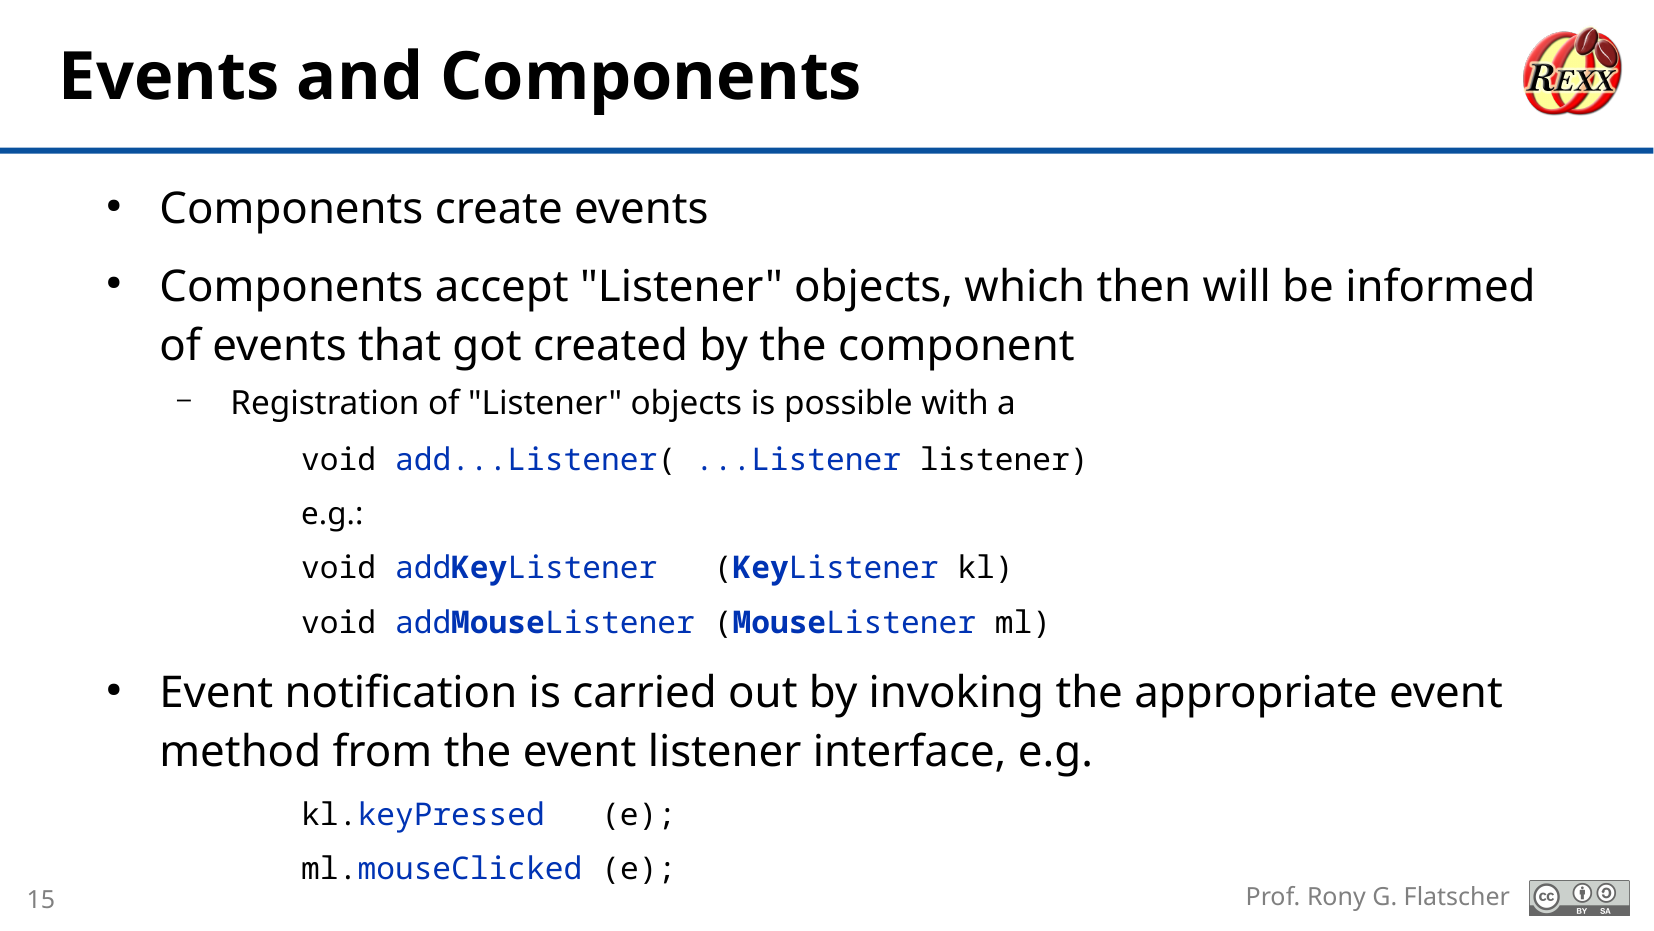

# Events and Components
Components create events
Components accept "Listener" objects, which then will be informed of events that got created by the component
Registration of "Listener" objects is possible with a
void add...Listener( ...Listener listener)
e.g.:
void addKeyListener (KeyListener kl)
void addMouseListener (MouseListener ml)
Event notification is carried out by invoking the appropriate event method from the event listener interface, e.g.
kl.keyPressed (e);
ml.mouseClicked (e);